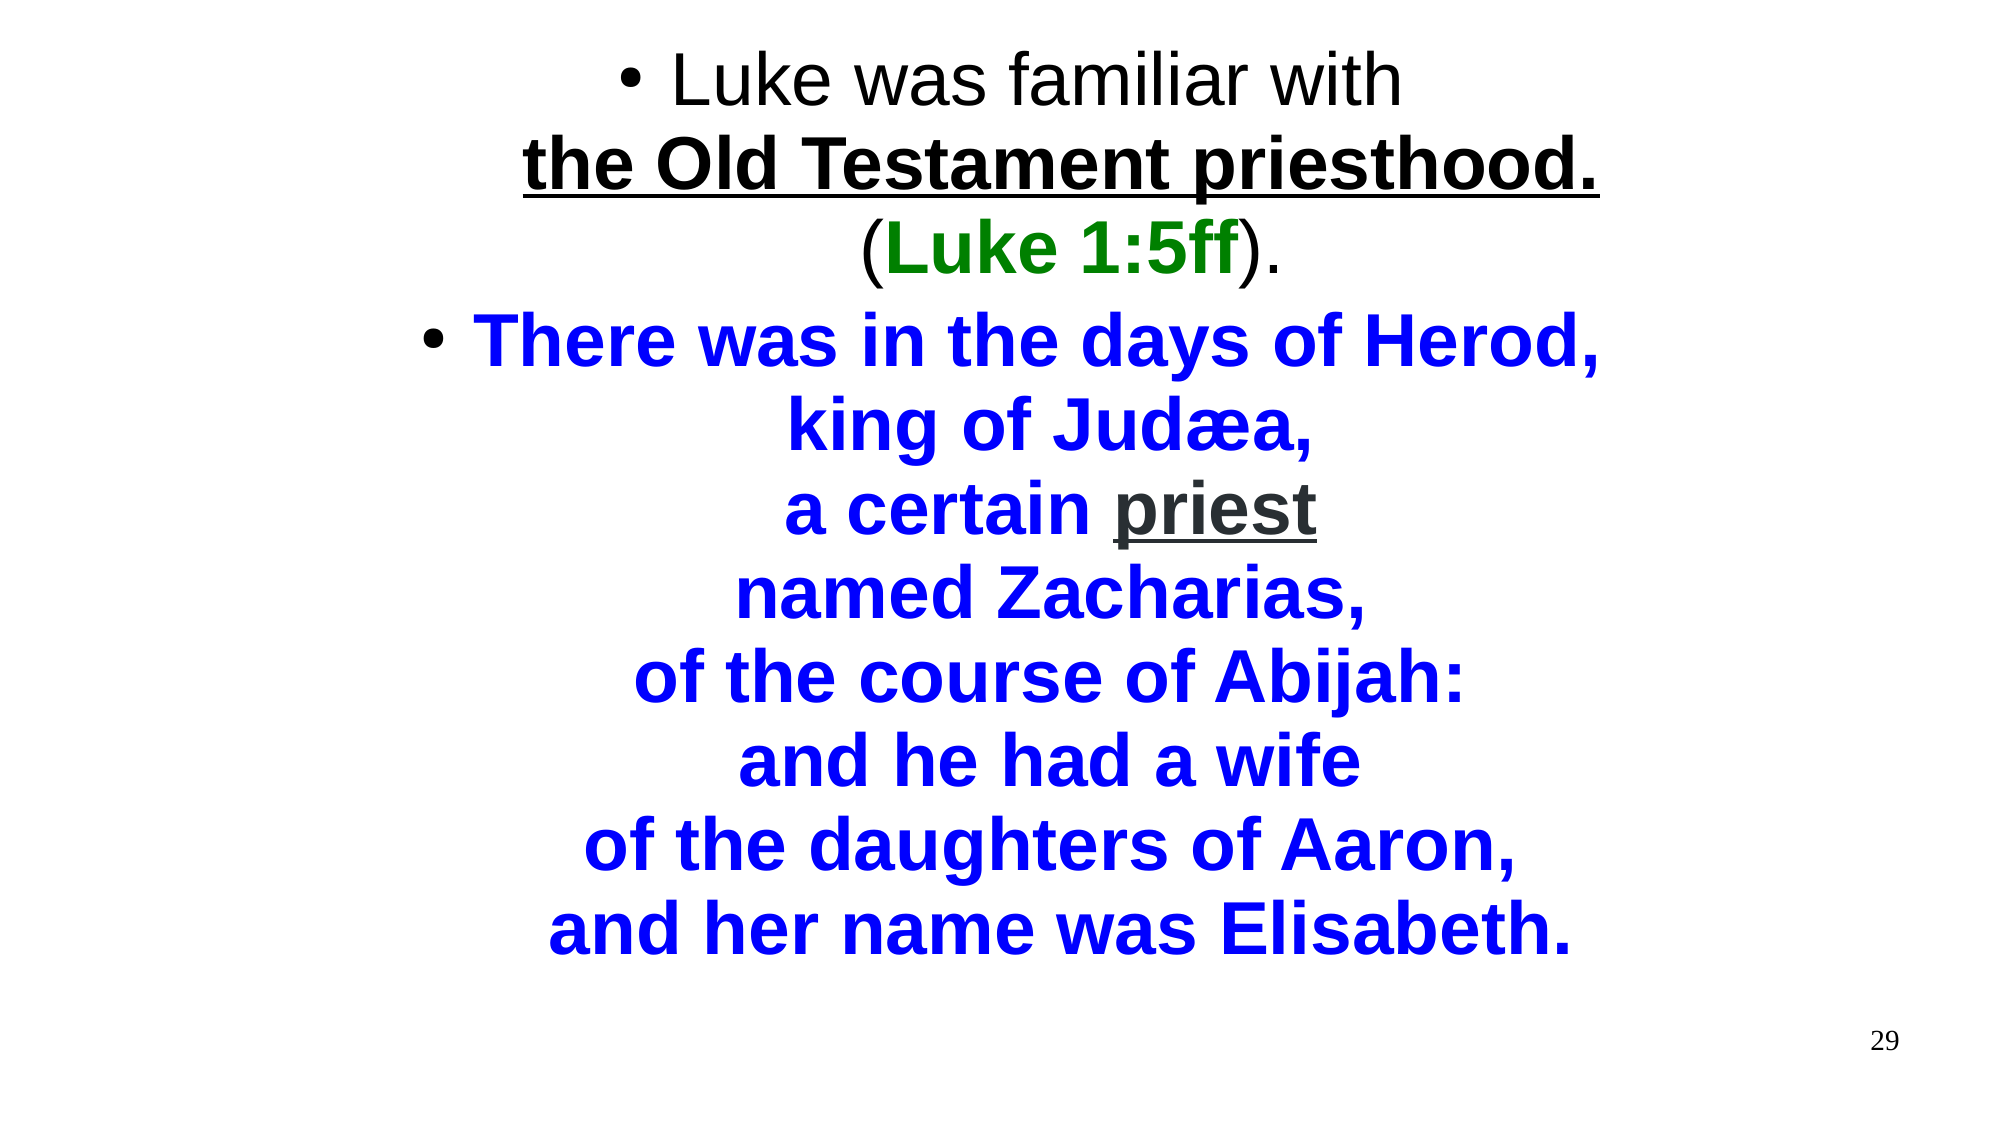

# Luke was familiar with the Old Testament priesthood. (Luke 1:5ff).
There was in the days of Herod,
king of Judæa,
a certain priest
named Zacharias,
of the course of Abijah:
and he had a wife
of the daughters of Aaron,
and her name was Elisabeth.
29